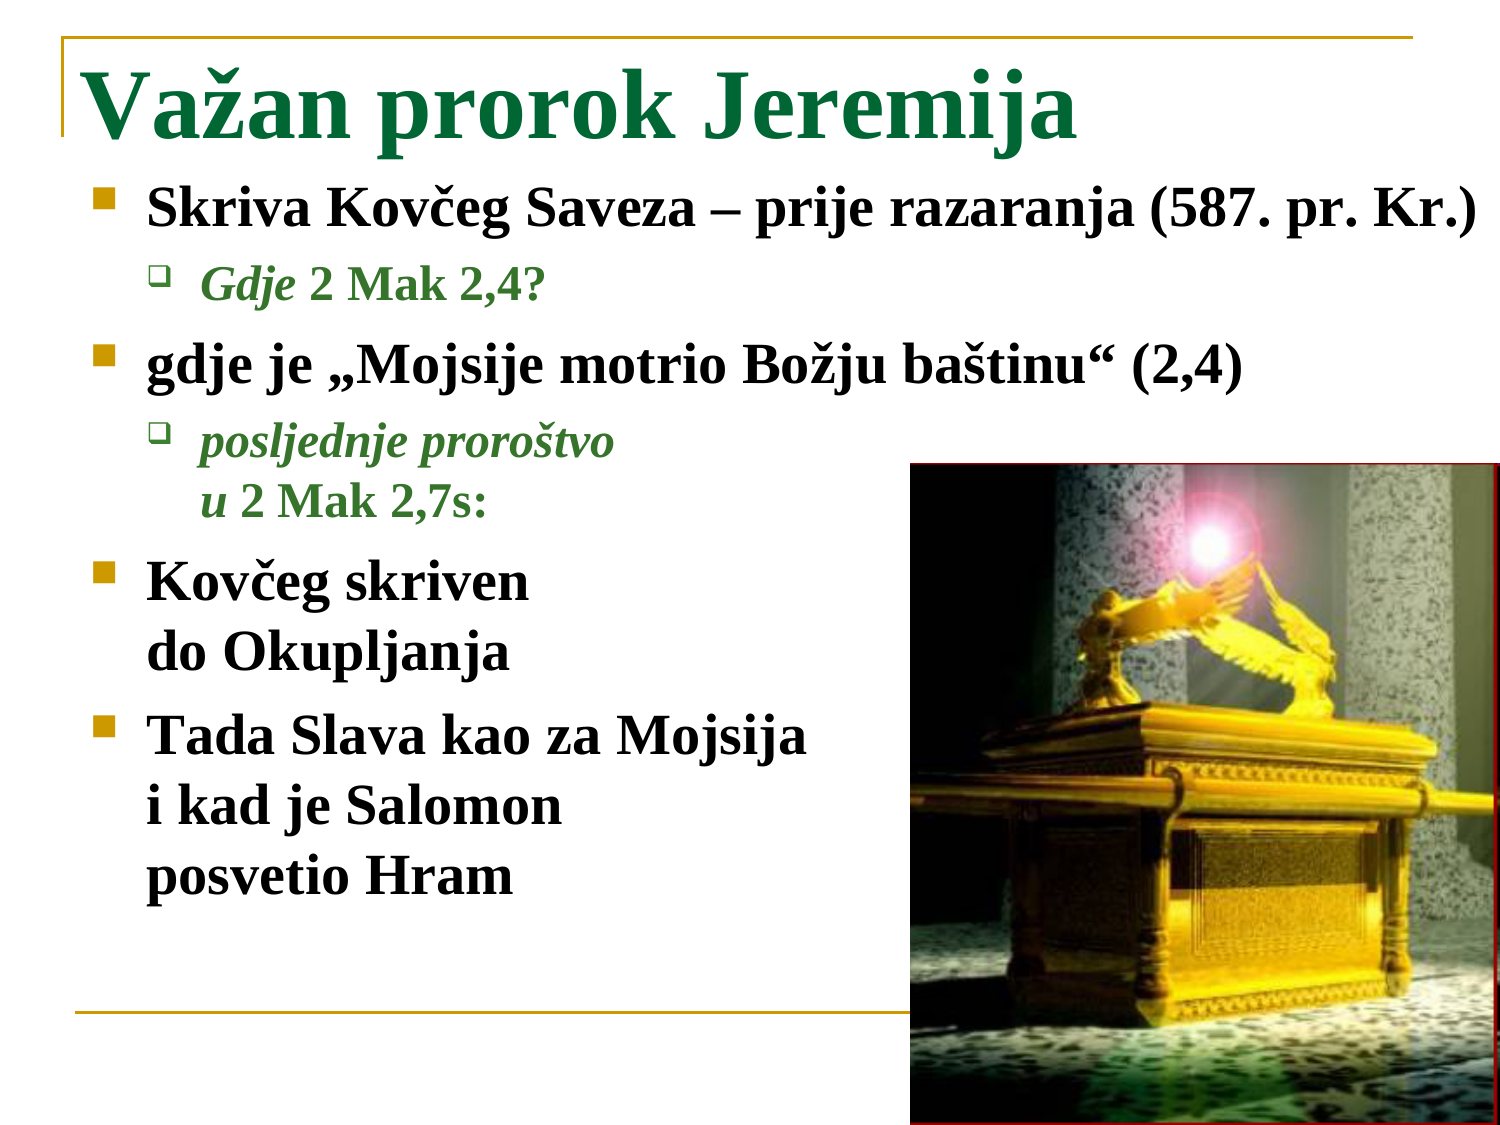

# Važan prorok Jeremija
Skriva Kovčeg Saveza – prije razaranja (587. pr. Kr.)
Gdje 2 Mak 2,4?
gdje je „Mojsije motrio Božju baštinu“ (2,4)
posljednje proroštvo
u 2 Mak 2,7s:
Kovčeg skriven
do Okupljanja
Tada Slava kao za Mojsija
i kad je Salomon
posvetio Hram